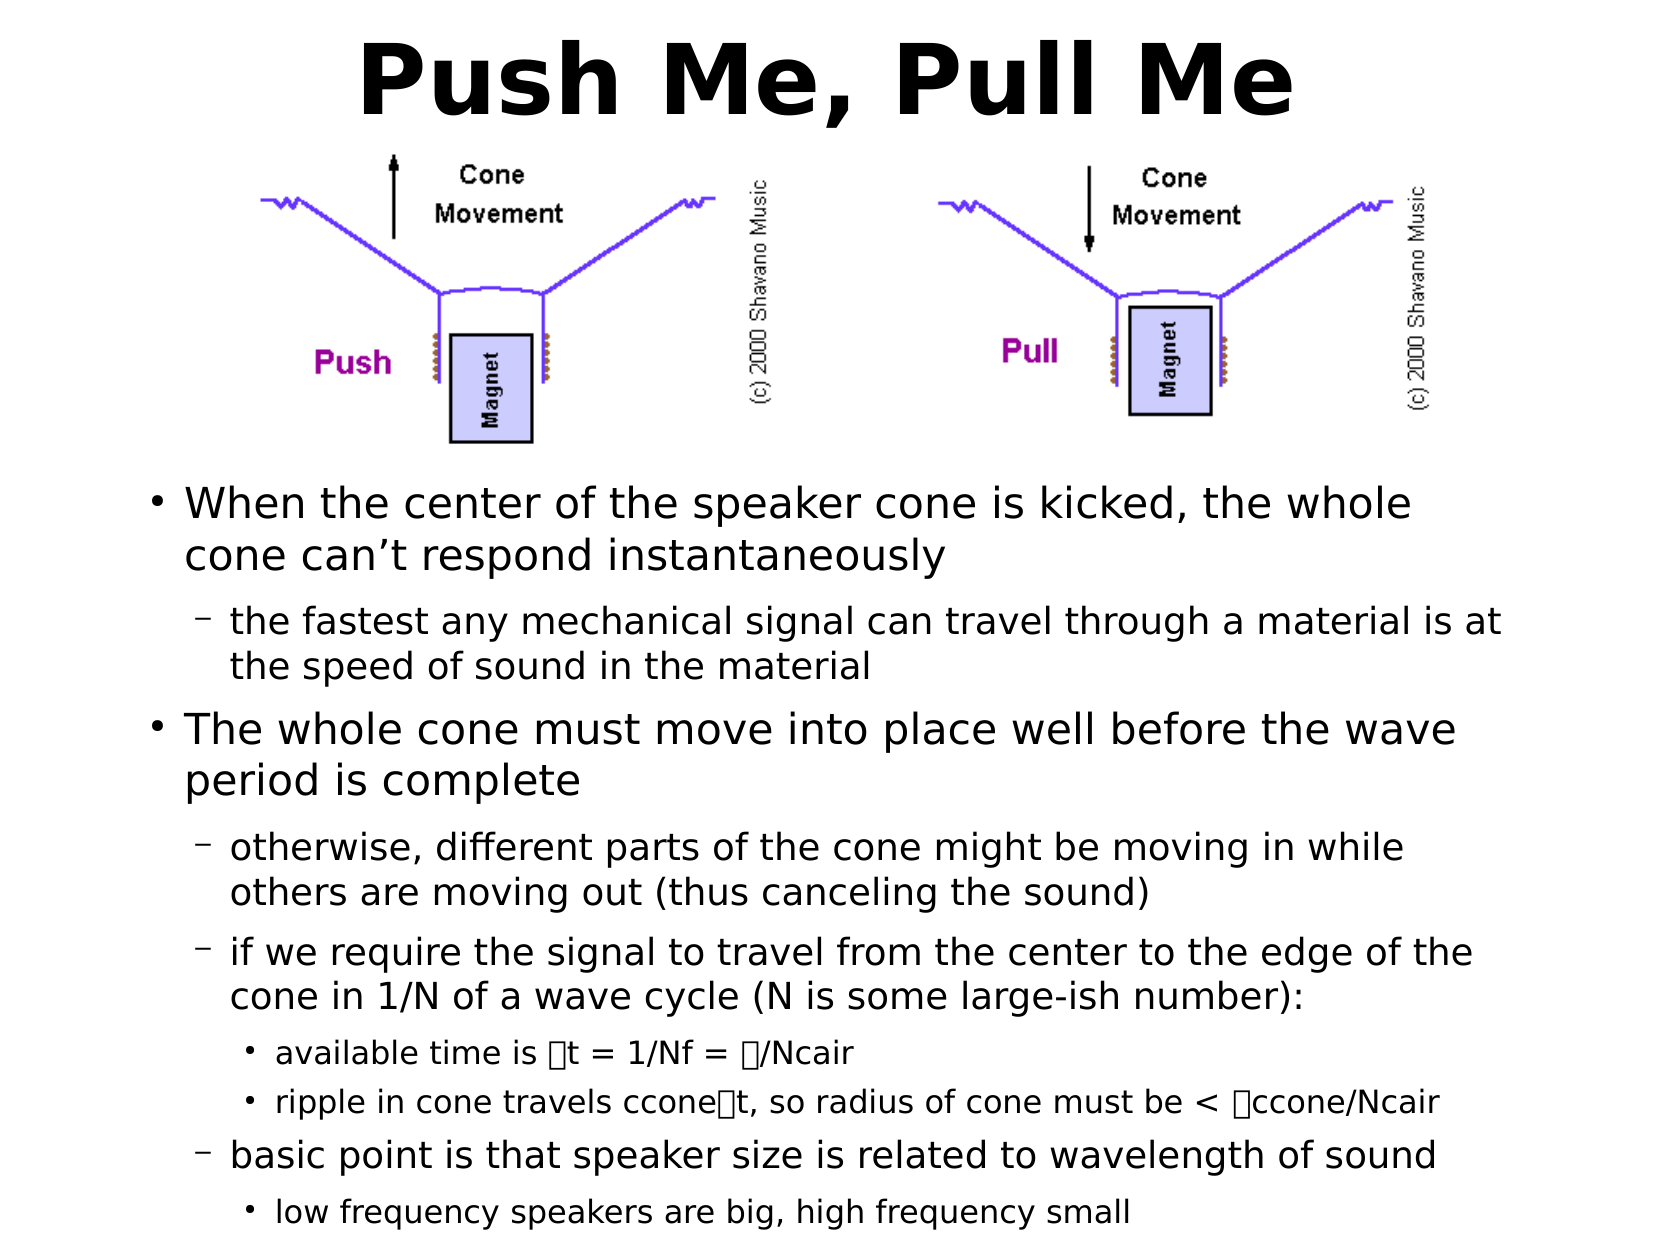

# Push Me, Pull Me
When the center of the speaker cone is kicked, the whole cone can’t respond instantaneously
the fastest any mechanical signal can travel through a material is at the speed of sound in the material
The whole cone must move into place well before the wave period is complete
otherwise, different parts of the cone might be moving in while others are moving out (thus canceling the sound)
if we require the signal to travel from the center to the edge of the cone in 1/N of a wave cycle (N is some large-ish number):
available time is t = 1/Nf = /Ncair
ripple in cone travels cconet, so radius of cone must be < ccone/Ncair
basic point is that speaker size is related to wavelength of sound
low frequency speakers are big, high frequency small